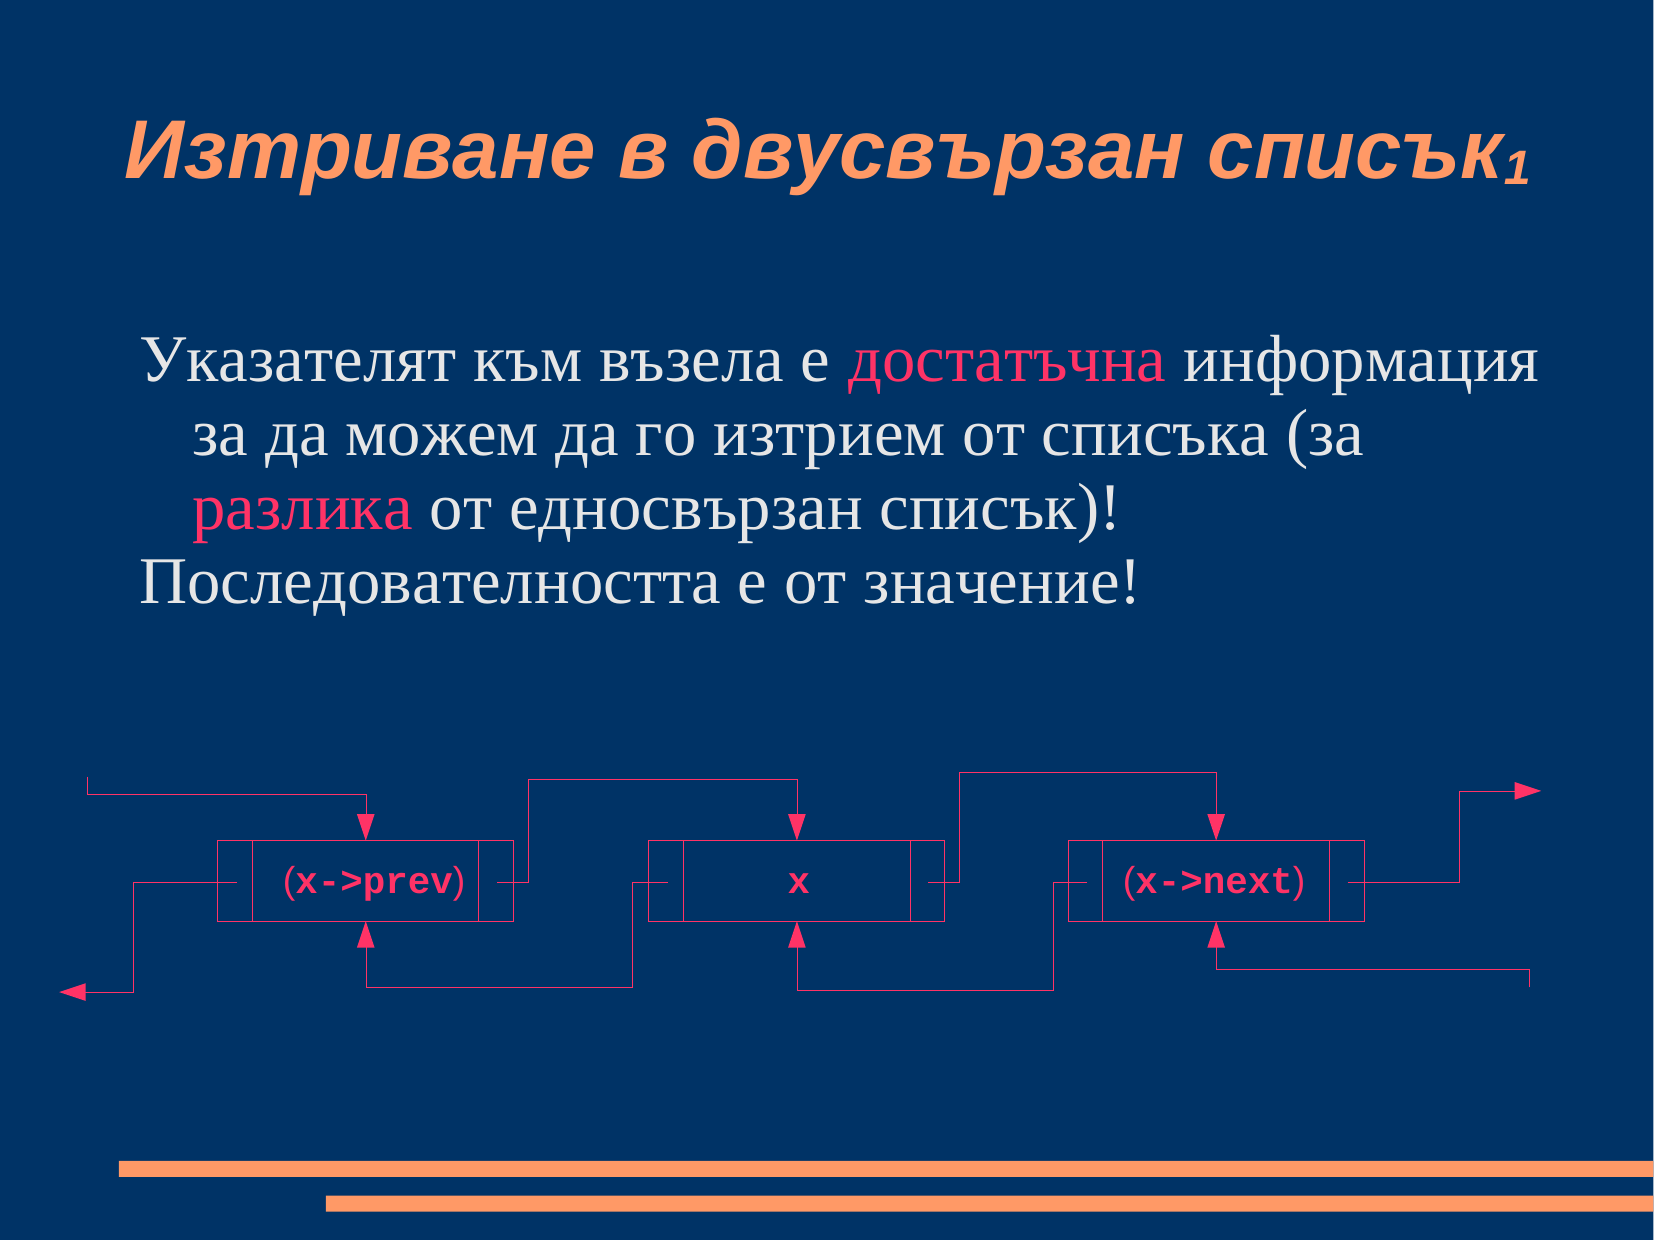

# Изтриване в двусвързан списък1
Указателят към възела е достатъчна информация за да можем да го изтрием от списъка (за разлика от едносвързан списък)!
Последователността е от значение!
 (x->prev)
 x
 (x->next)